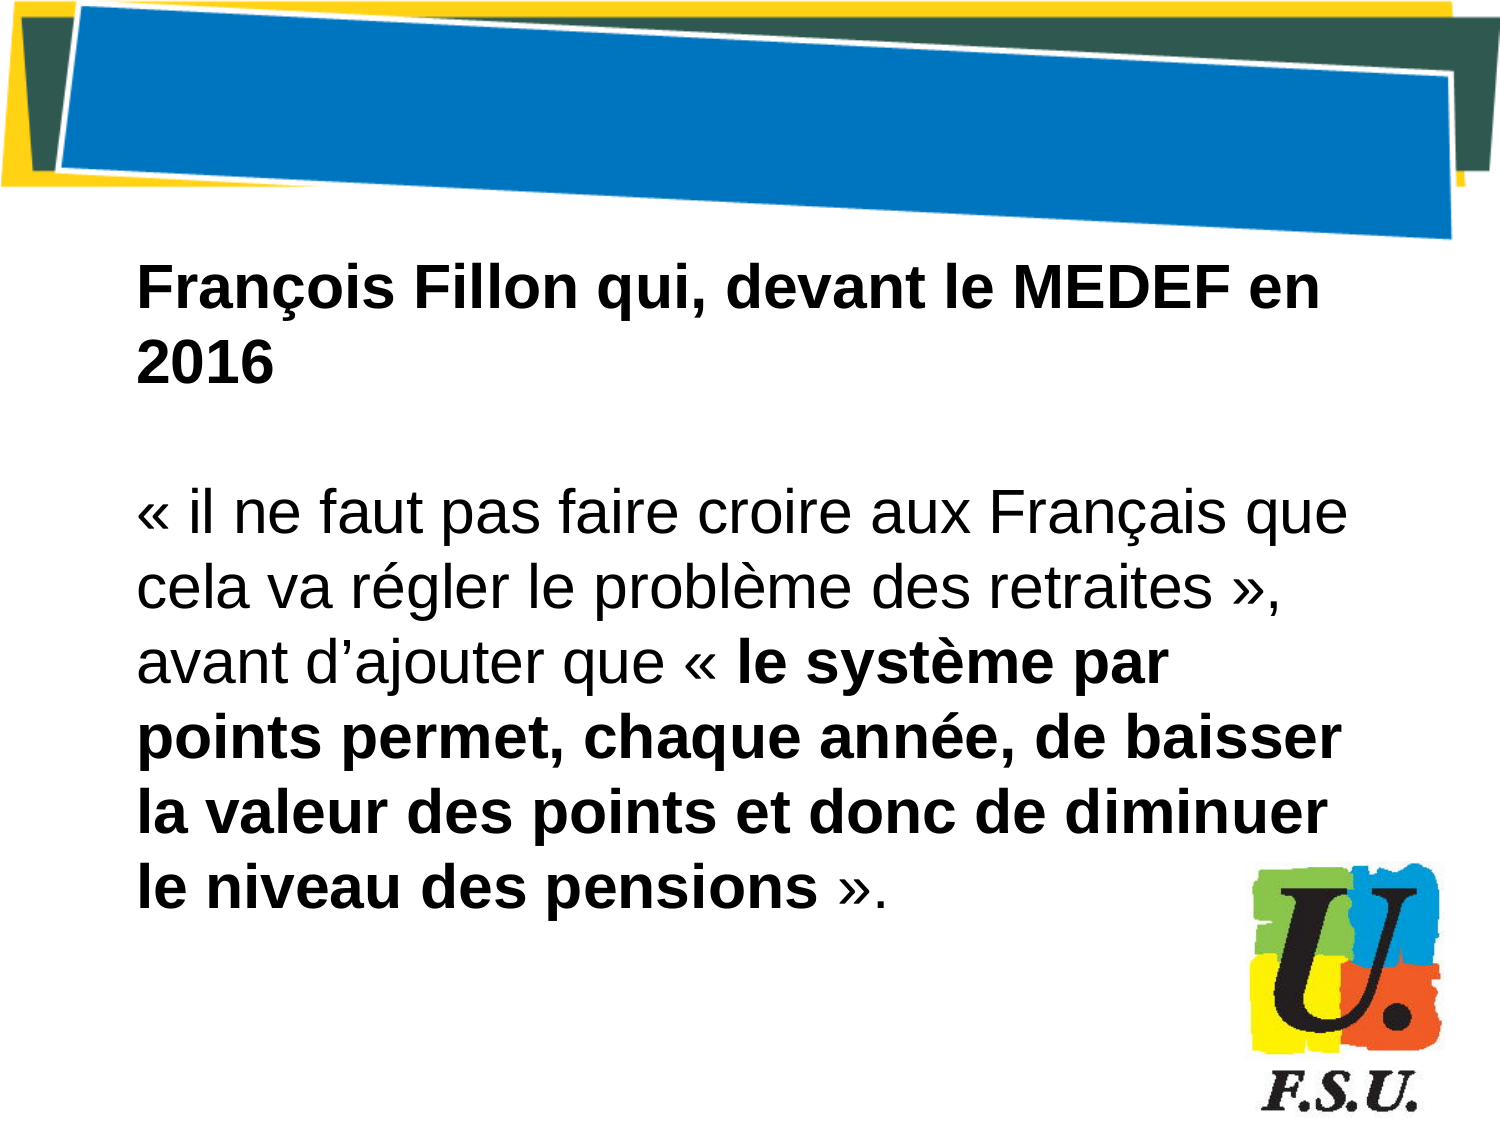

François Fillon qui, devant le MEDEF en 2016
« il ne faut pas faire croire aux Français que cela va régler le problème des retraites », avant d’ajouter que « le système par points permet, chaque année, de baisser la valeur des points et donc de diminuer le niveau des pensions ».